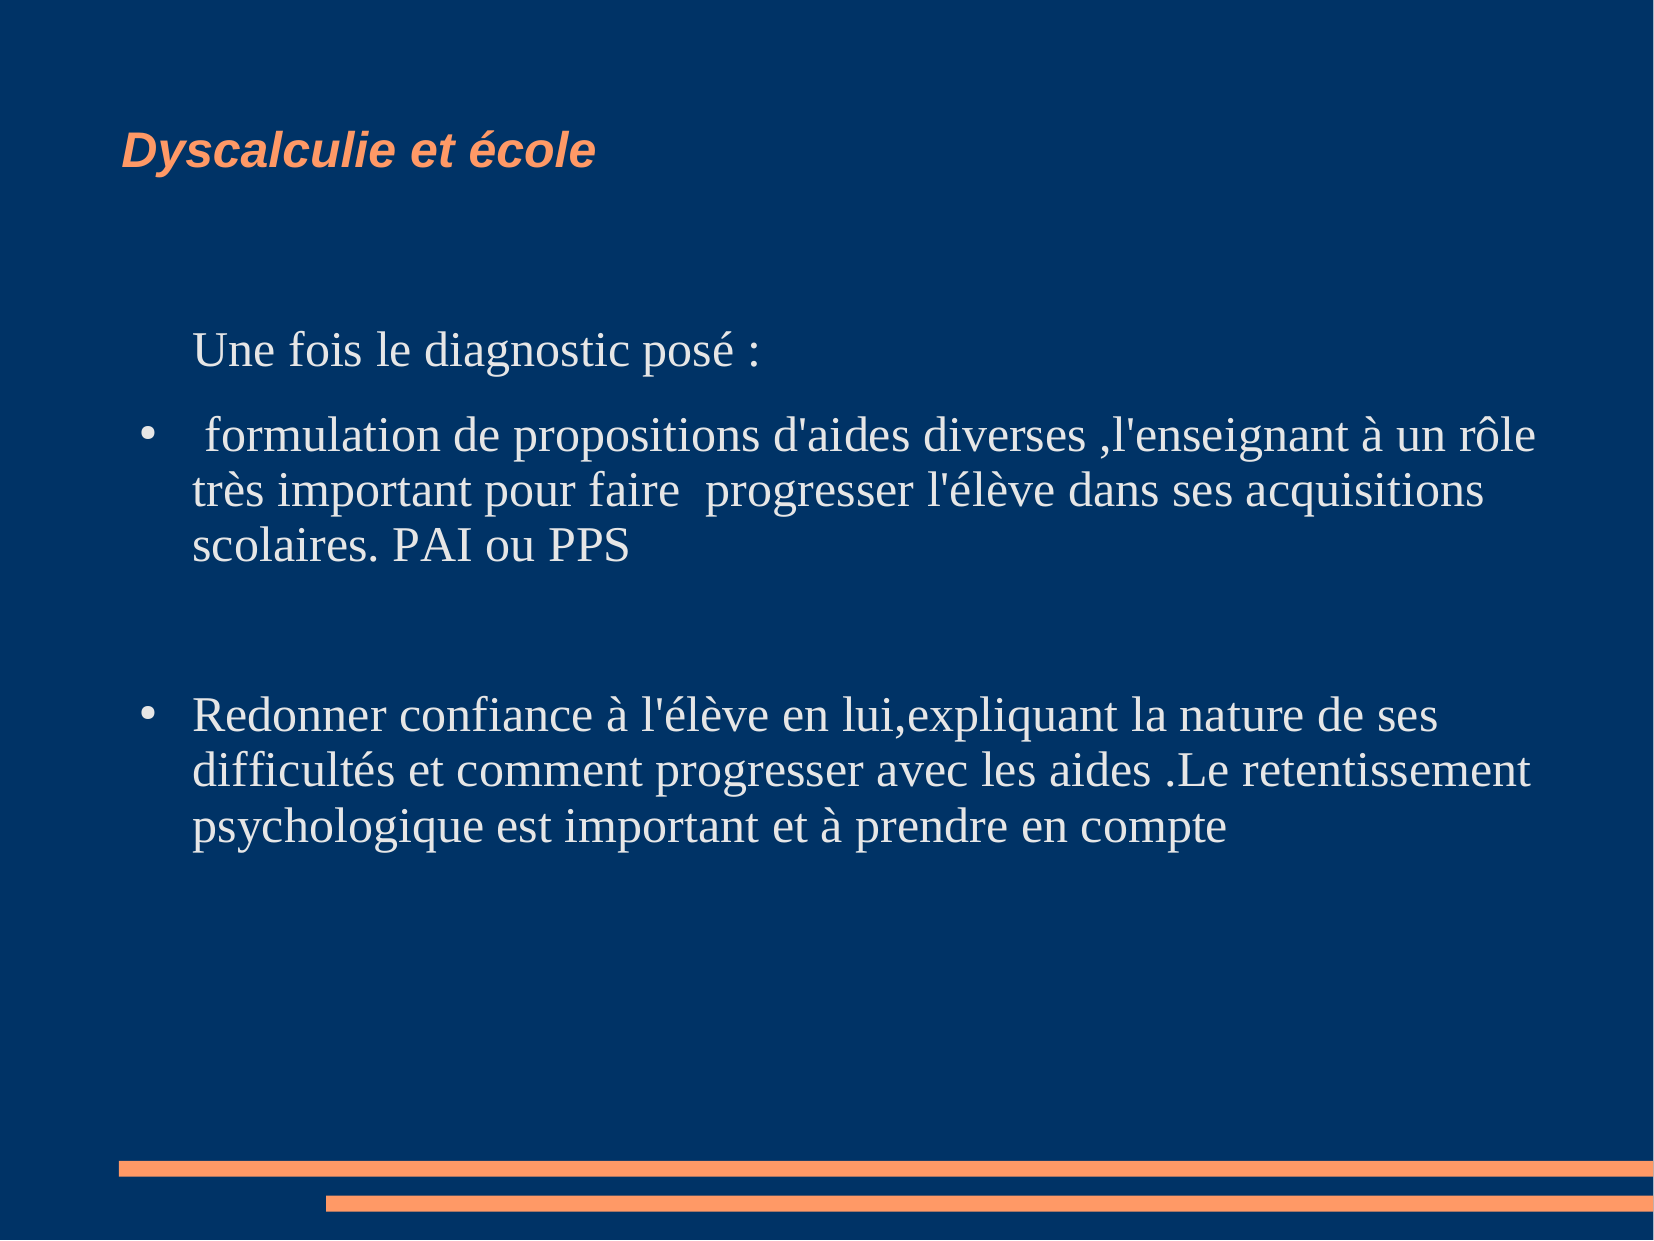

# Dyscalculie et école
Une fois le diagnostic posé :
 formulation de propositions d'aides diverses ,l'enseignant à un rôle très important pour faire progresser l'élève dans ses acquisitions scolaires. PAI ou PPS
Redonner confiance à l'élève en lui,expliquant la nature de ses difficultés et comment progresser avec les aides .Le retentissement psychologique est important et à prendre en compte